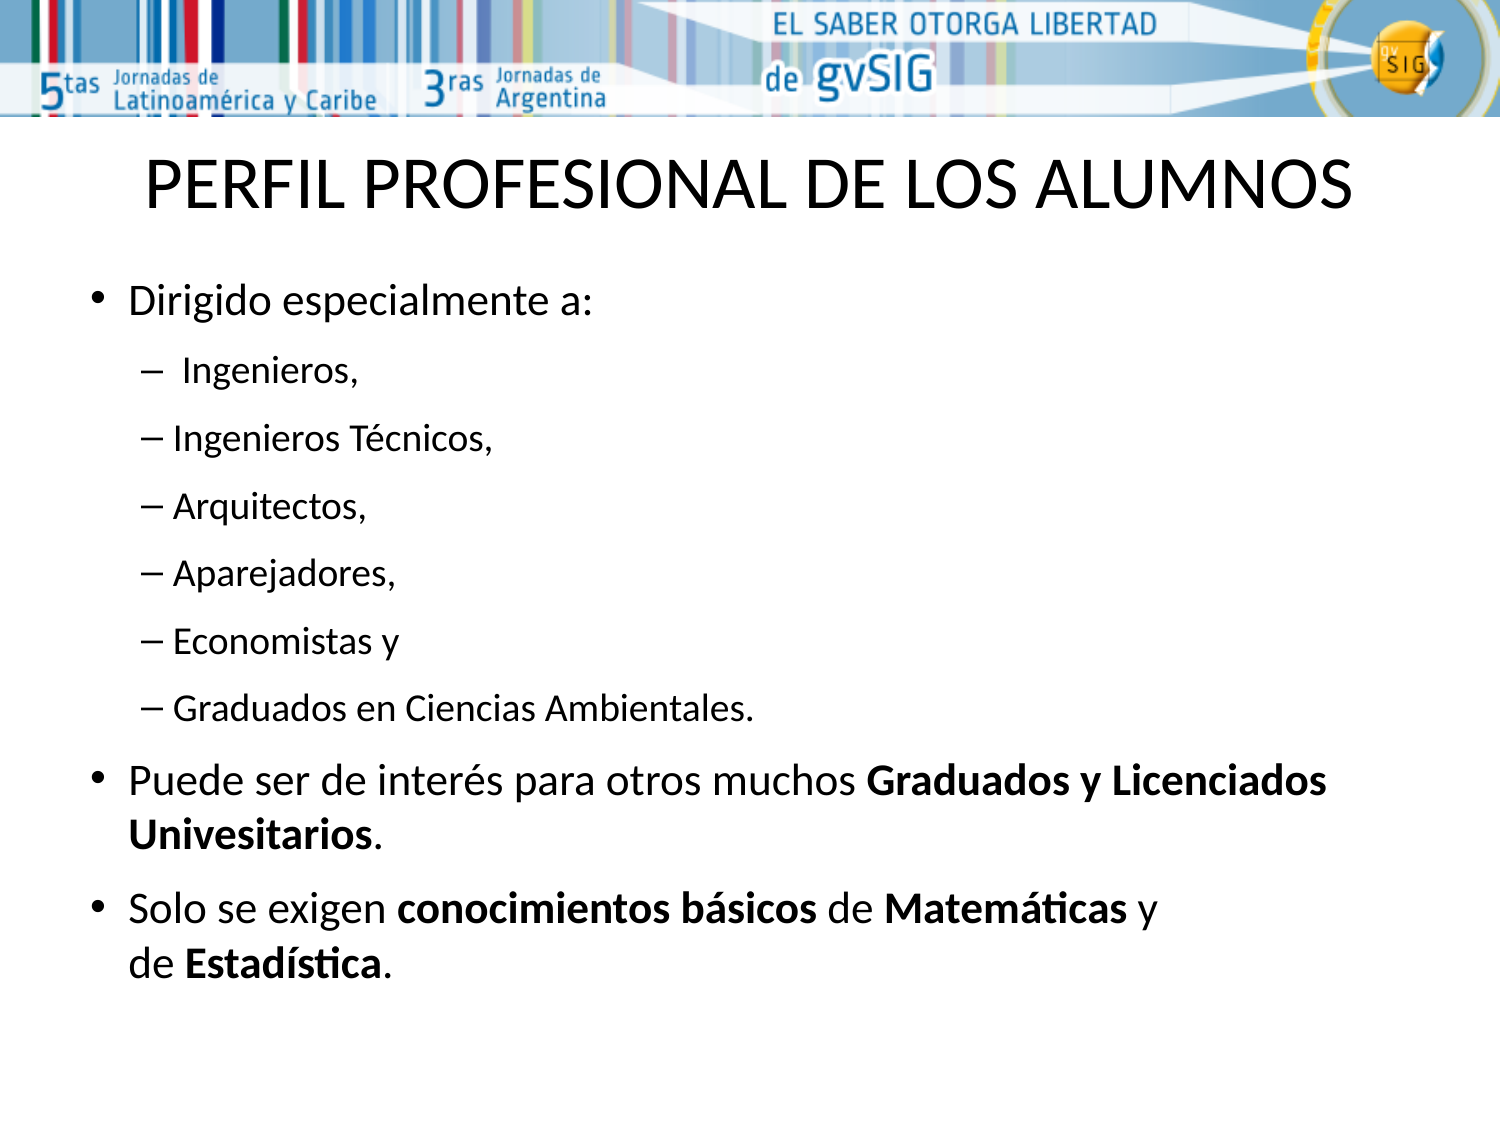

# PERFIL PROFESIONAL DE LOS ALUMNOS
Dirigido especialmente a:
 Ingenieros,
Ingenieros Técnicos,
Arquitectos,
Aparejadores,
Economistas y
Graduados en Ciencias Ambientales.
Puede ser de interés para otros muchos Graduados y Licenciados Univesitarios.
Solo se exigen conocimientos básicos de Matemáticas y de Estadística.